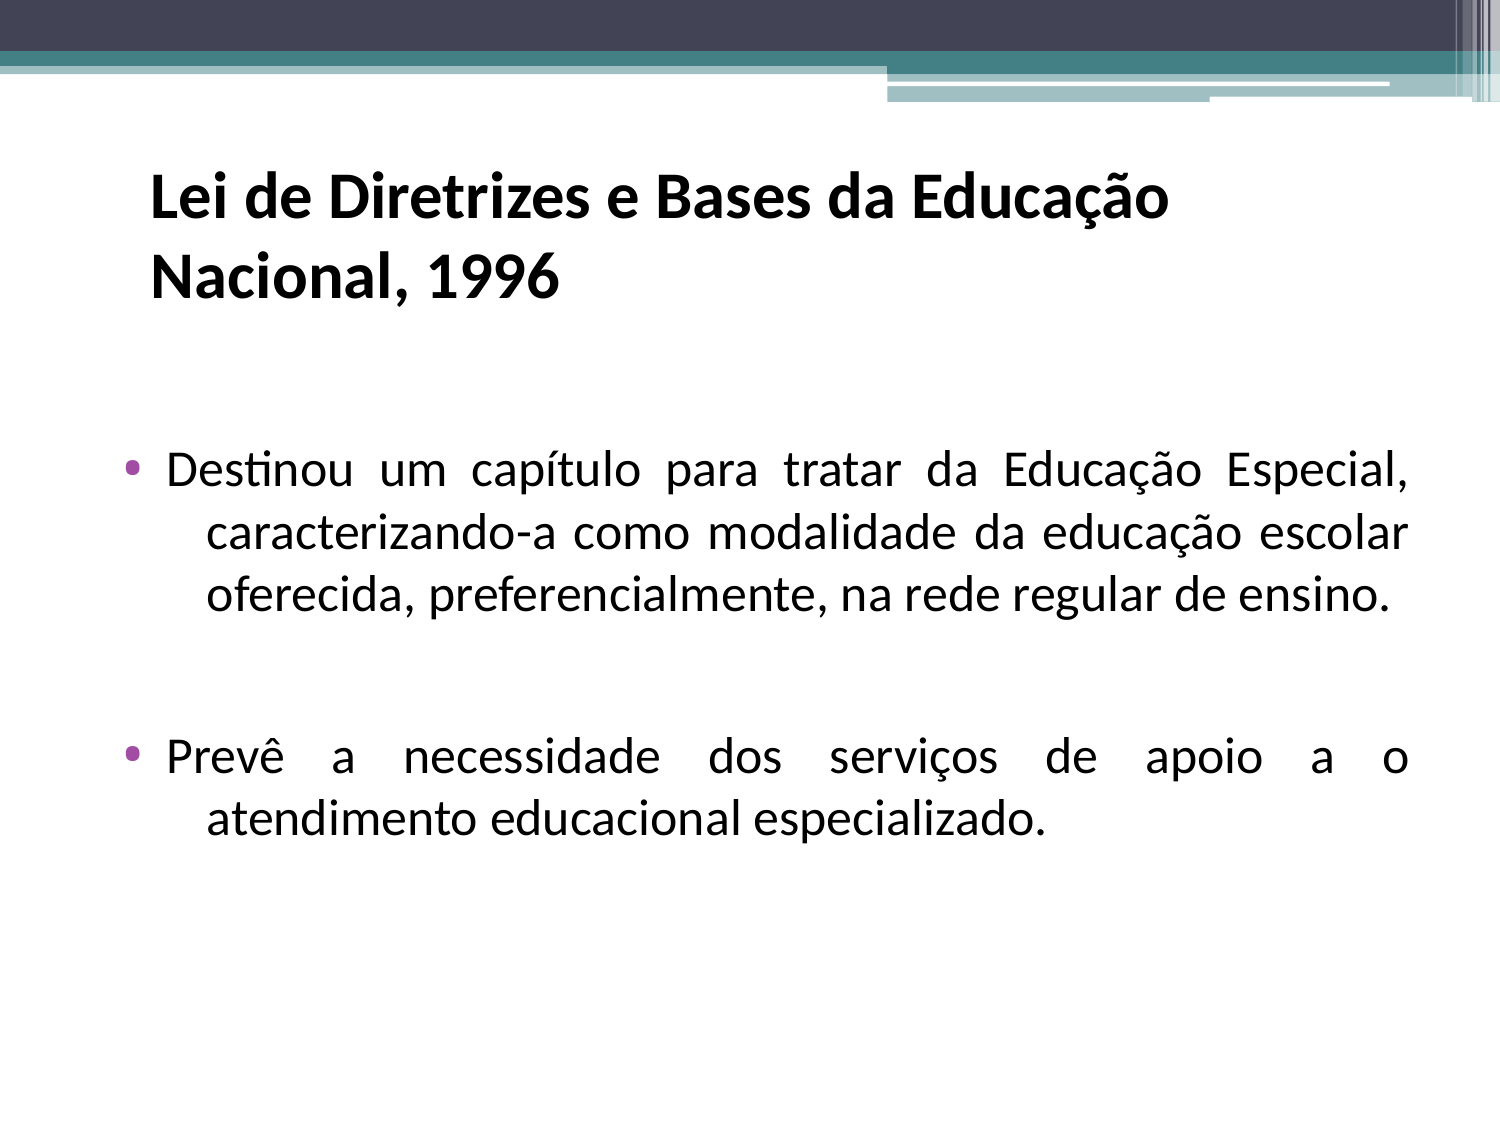

# Lei de Diretrizes e Bases da Educação Nacional, 1996
Destinou um capítulo para tratar da Educação Especial, caracterizando-a como modalidade da educação escolar oferecida, preferencialmente, na rede regular de ensino.
Prevê a necessidade dos serviços de apoio a o atendimento educacional especializado.